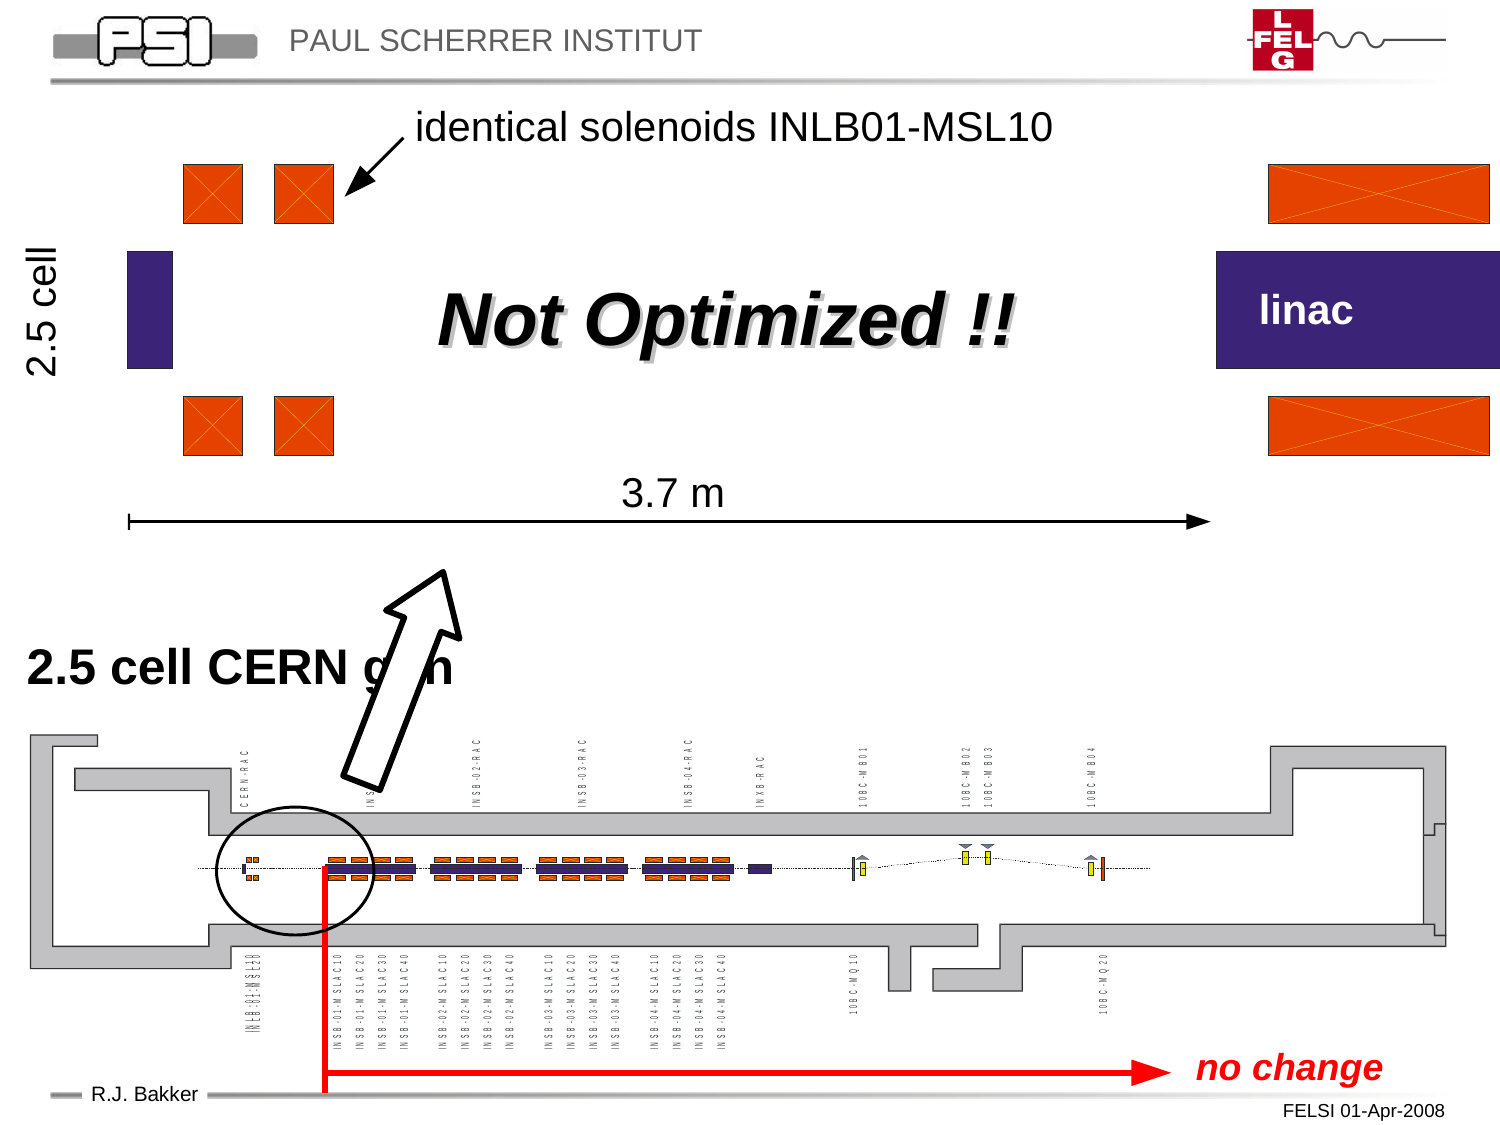

identical solenoids INLB01-MSL10
Not Optimized !!
linac
2.5 cell
3.7 m
2.5 cell CERN gun
no change